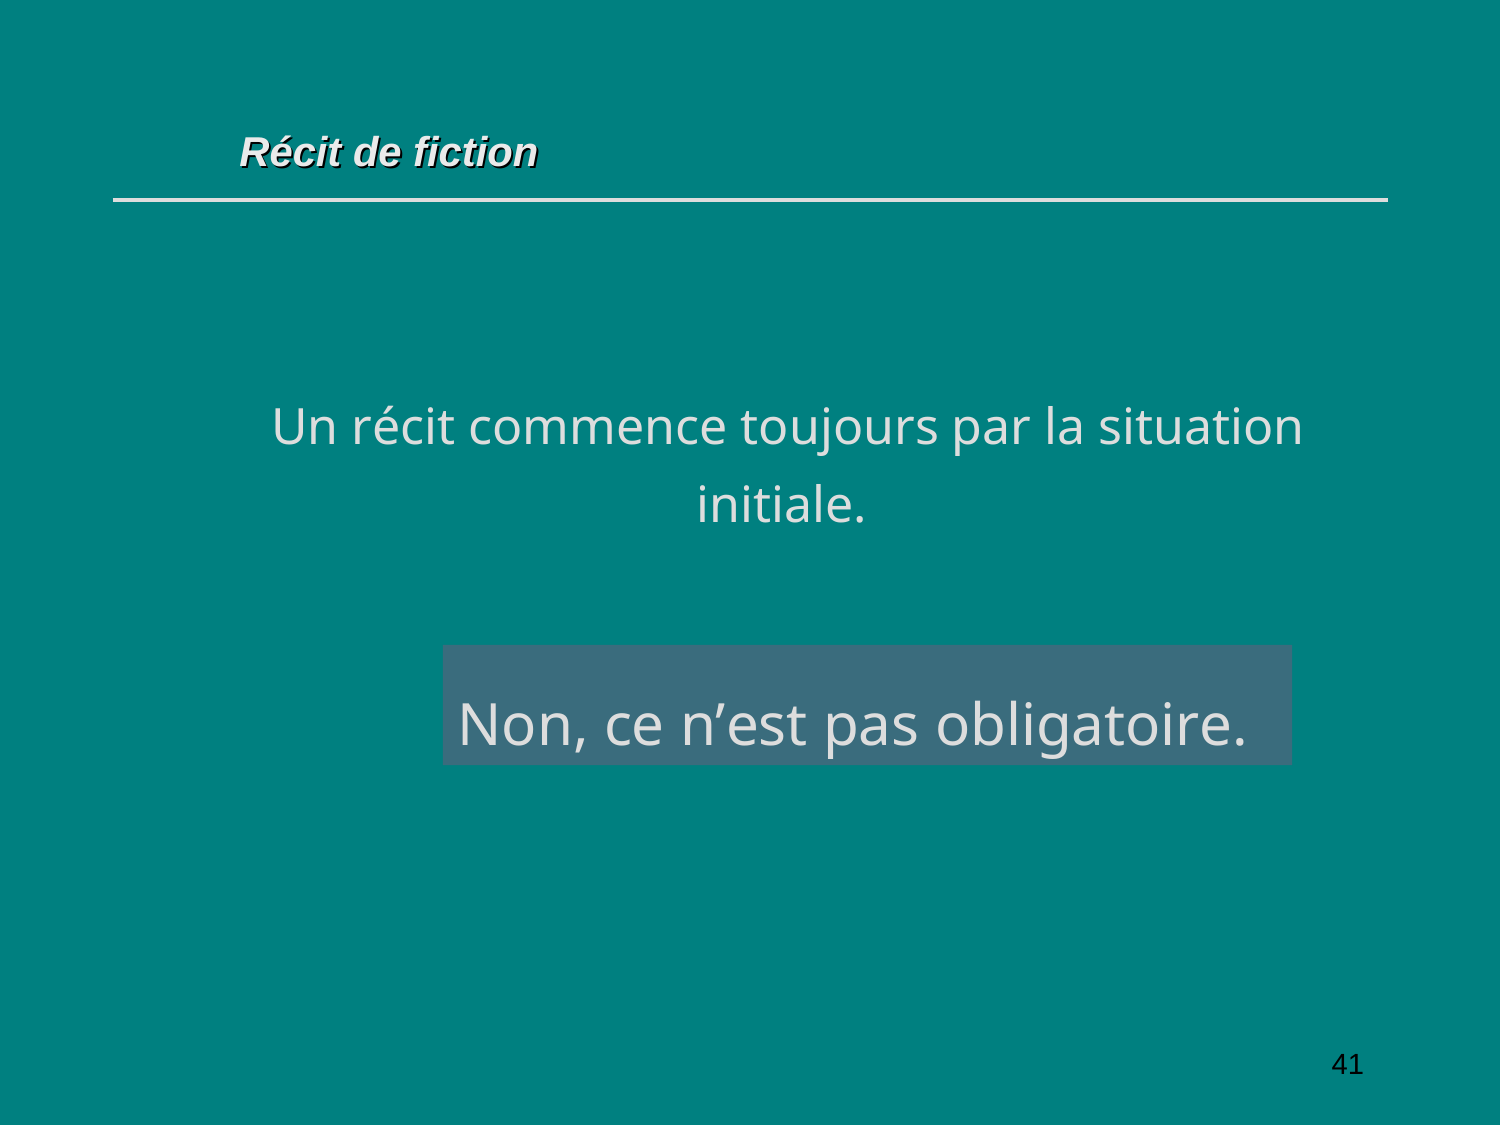

Récit de fiction
Un récit commence toujours par la situation initiale.
Oui / Non ?
Non, ce n’est pas obligatoire.
41